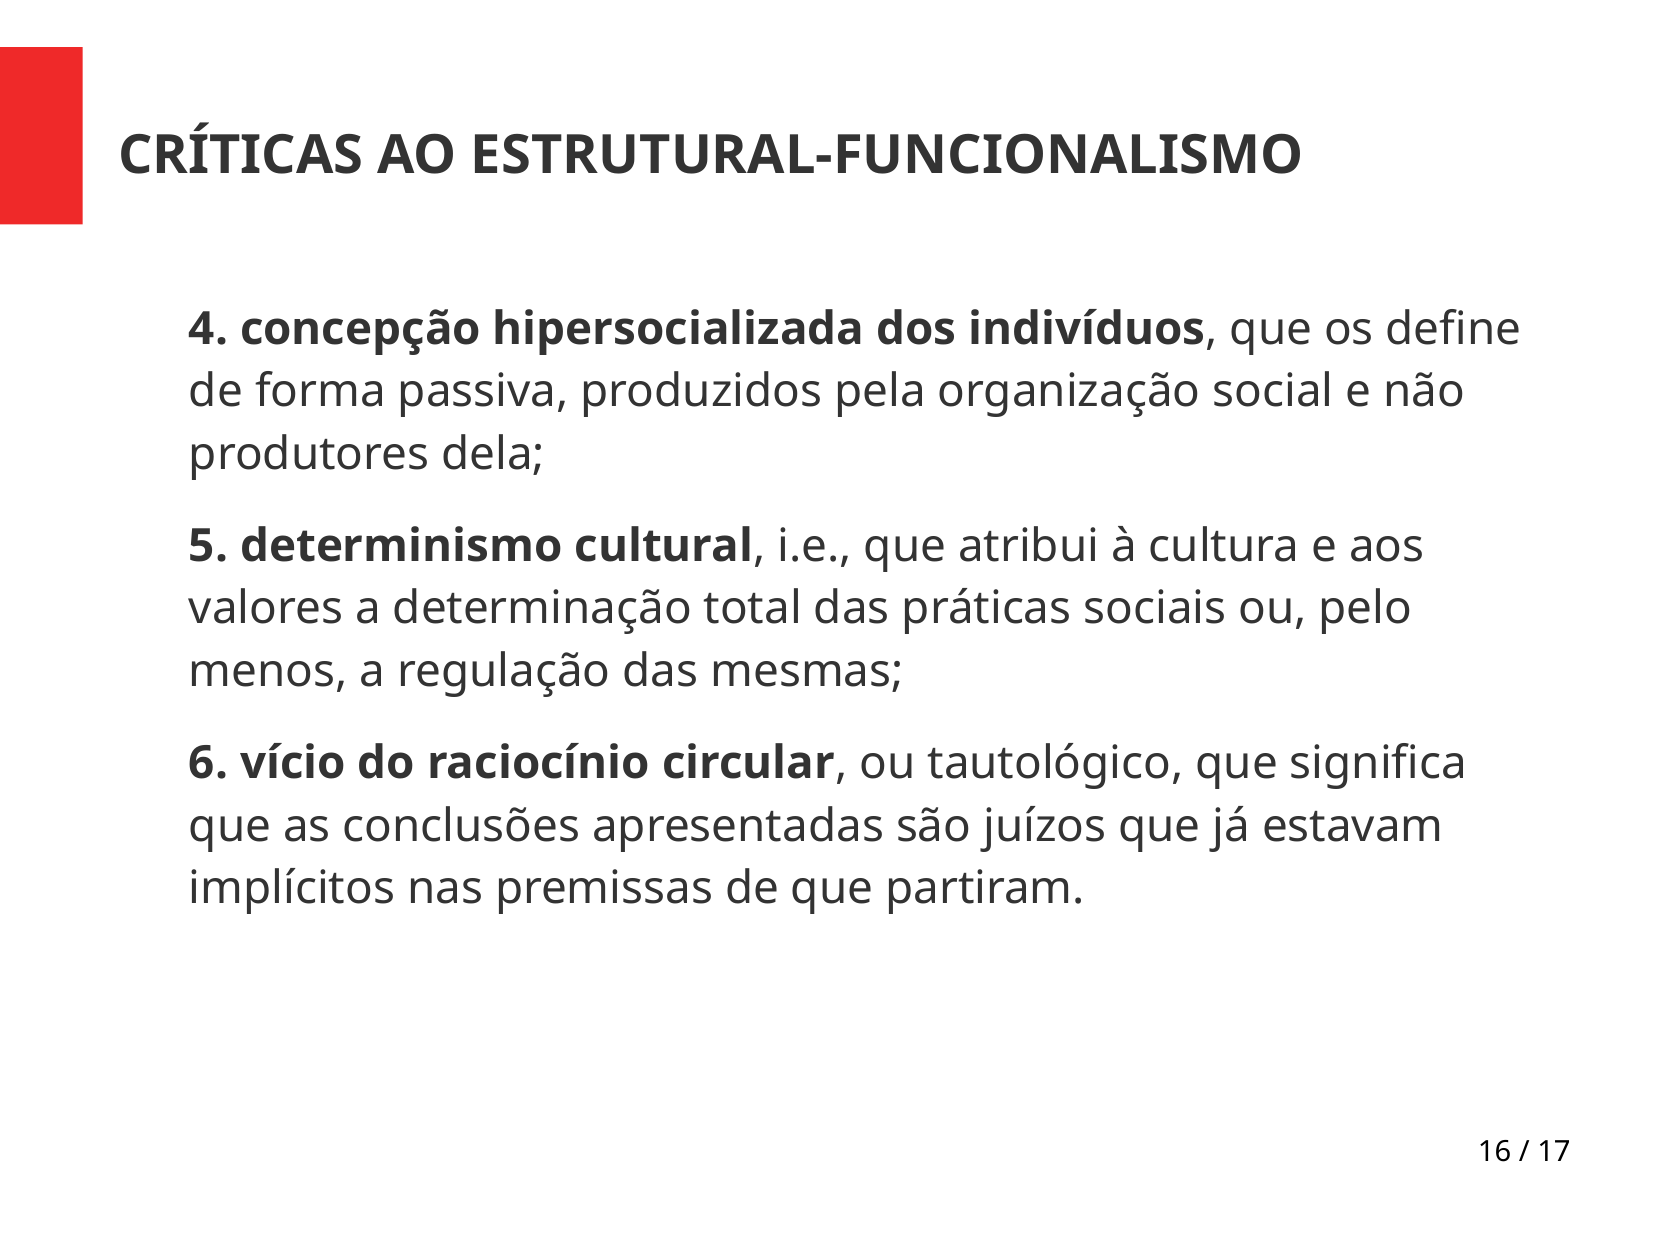

# CRÍTICAS AO ESTRUTURAL-FUNCIONALISMO
4. concepção hipersocializada dos indivíduos, que os define de forma passiva, produzidos pela organização social e não produtores dela;
5. determinismo cultural, i.e., que atribui à cultura e aos valores a determinação total das práticas sociais ou, pelo menos, a regulação das mesmas;
6. vício do raciocínio circular, ou tautológico, que significa que as conclusões apresentadas são juízos que já estavam implícitos nas premissas de que partiram.
16